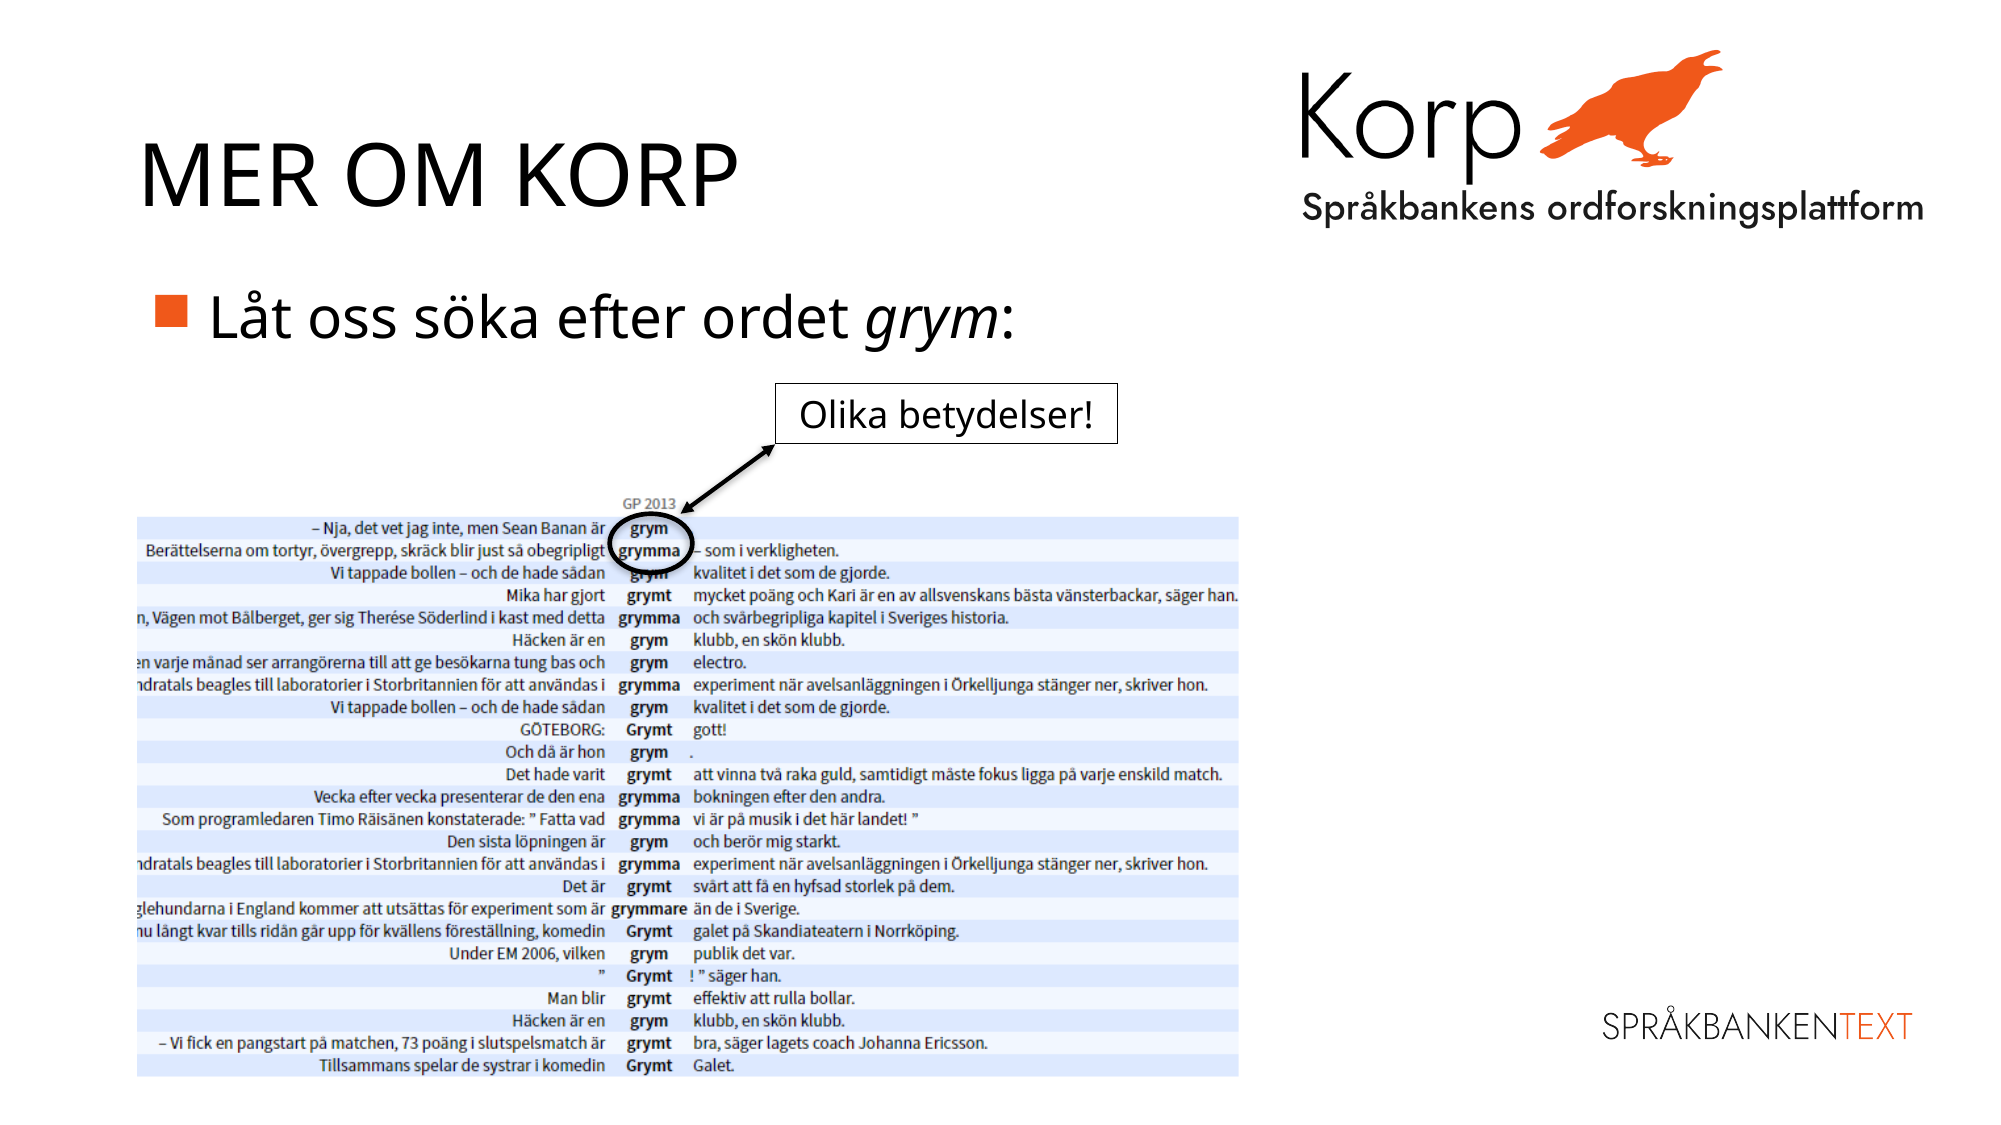

# MER OM Korp
Låt oss söka efter ordet grym:
Olika betydelser!